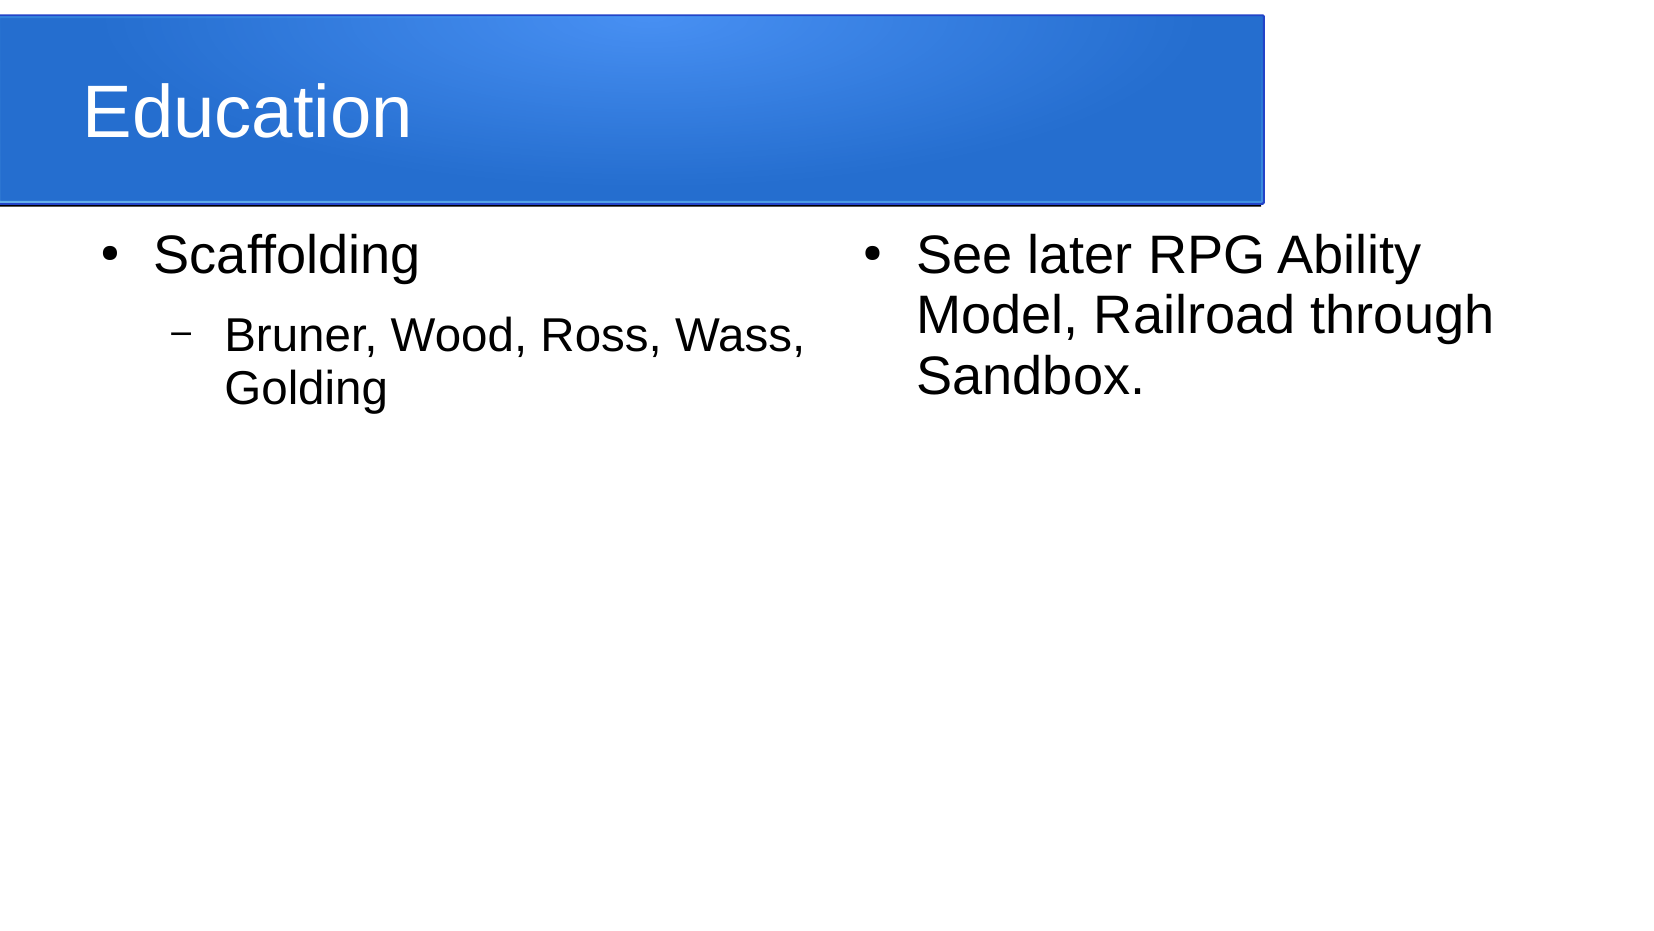

# Education
Scaffolding
Bruner, Wood, Ross, Wass, Golding
See later RPG Ability Model, Railroad through Sandbox.